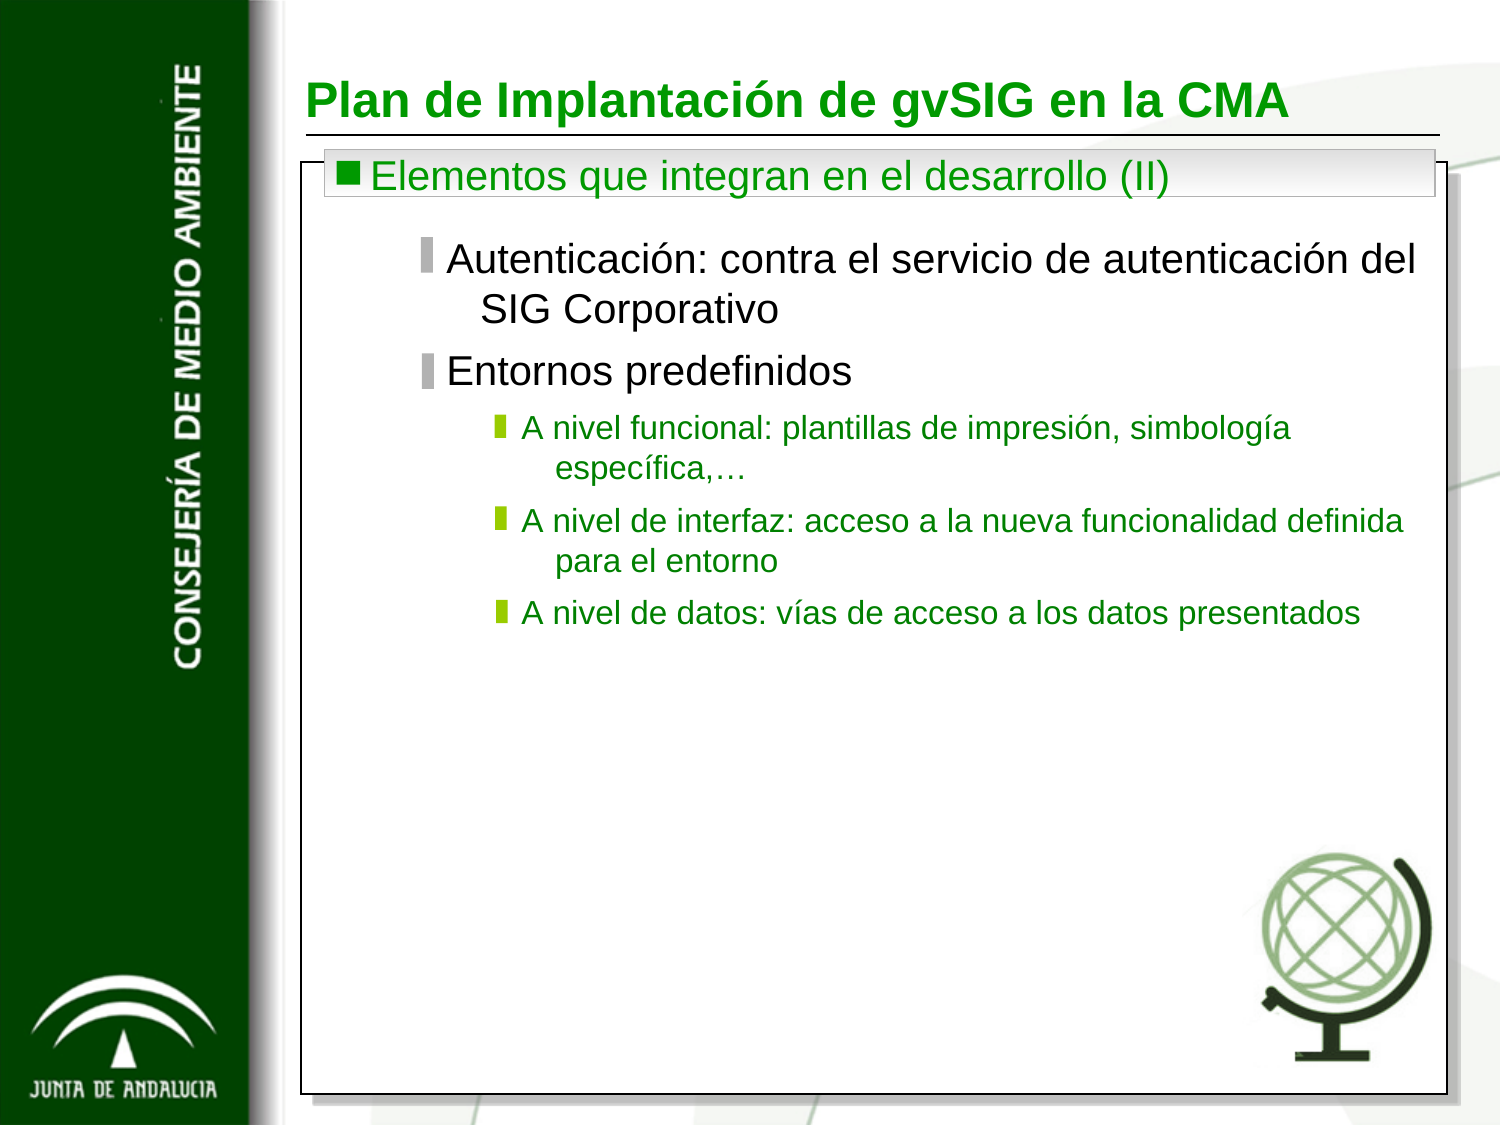

Plan de Implantación de gvSIG en la CMA
Elementos que integran en el desarrollo (II)
Autenticación: contra el servicio de autenticación del SIG Corporativo
Entornos predefinidos
A nivel funcional: plantillas de impresión, simbología específica,…
A nivel de interfaz: acceso a la nueva funcionalidad definida para el entorno
A nivel de datos: vías de acceso a los datos presentados